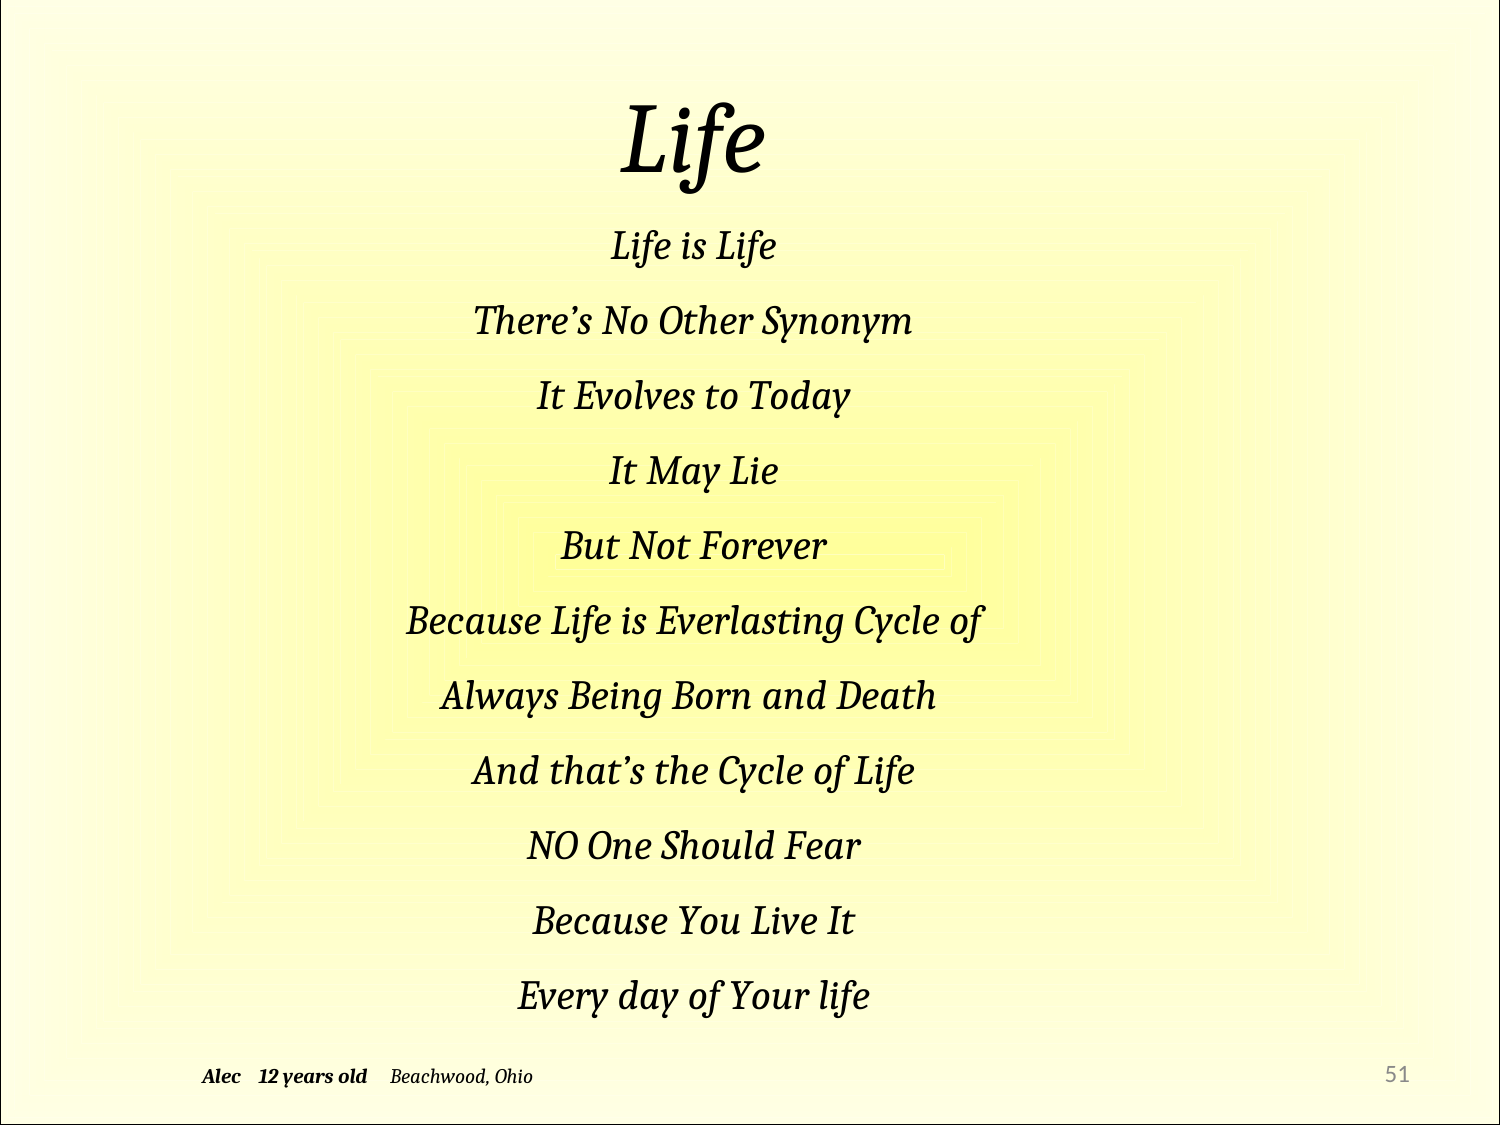

Life
Life is Life
There’s No Other Synonym
It Evolves to Today
 It May Lie
But Not Forever
Because Life is Everlasting Cycle of
Always Being Born and Death
And that’s the Cycle of Life
NO One Should Fear
Because You Live It
Every day of Your life
Alec 12 years old Beachwood, Ohio